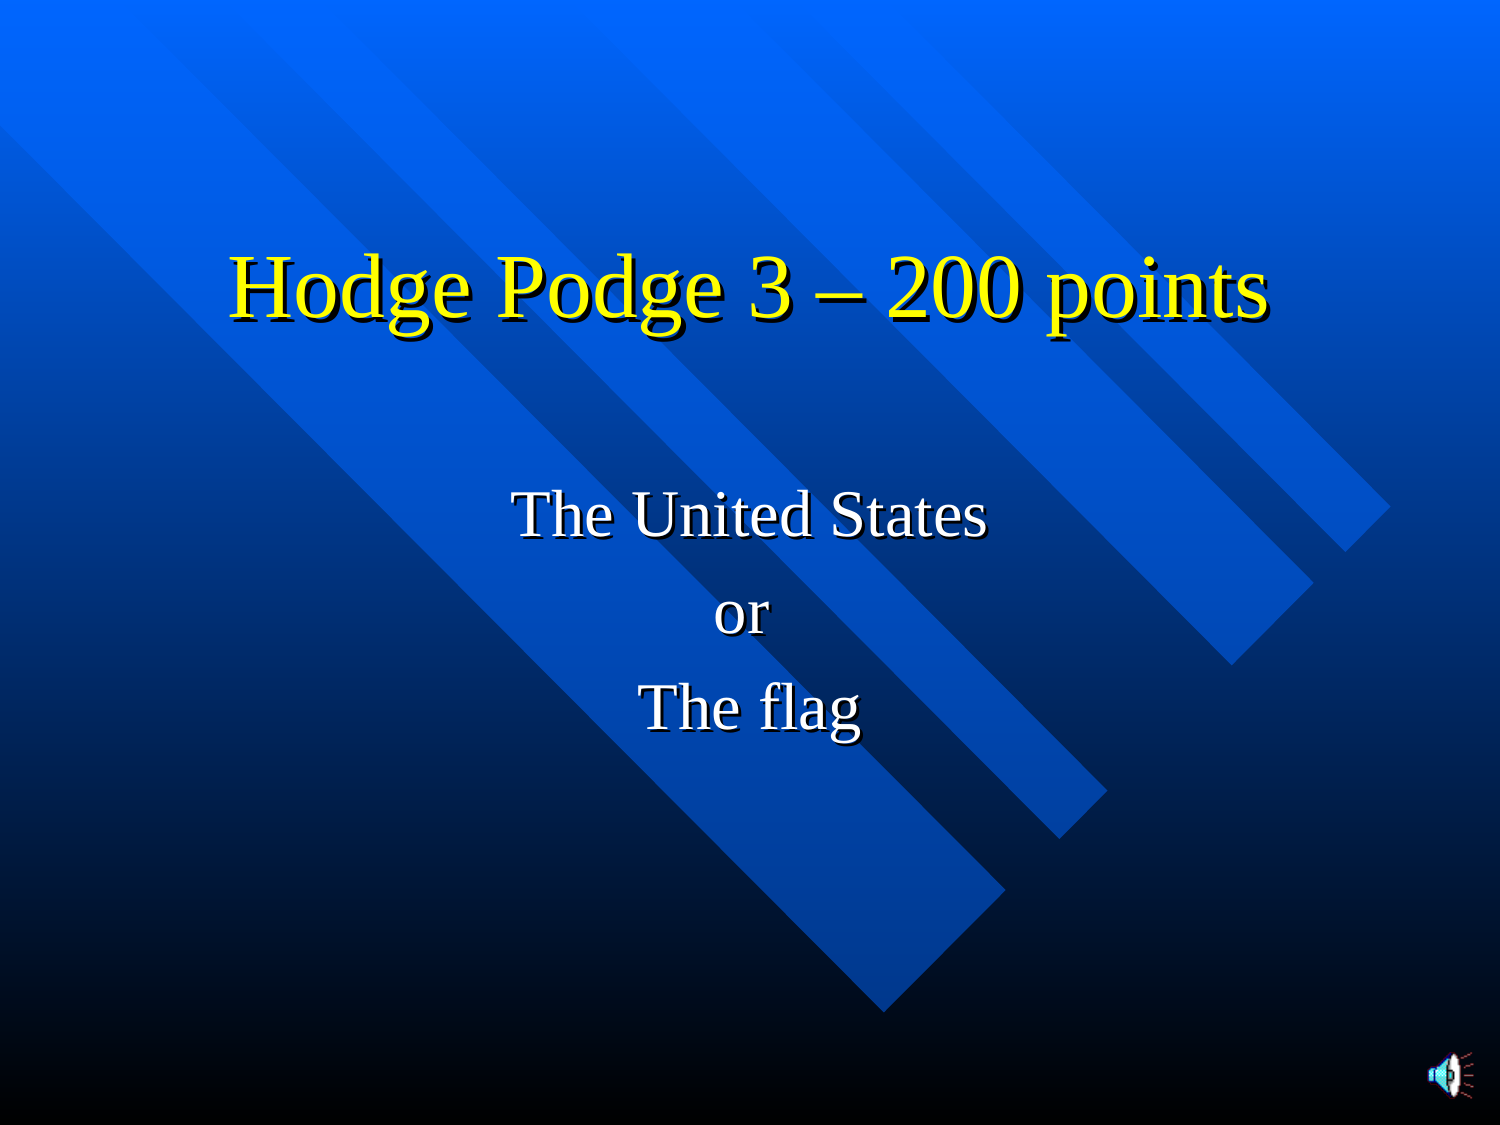

# Hodge Podge 3 – 200 points
The United States
or
The flag